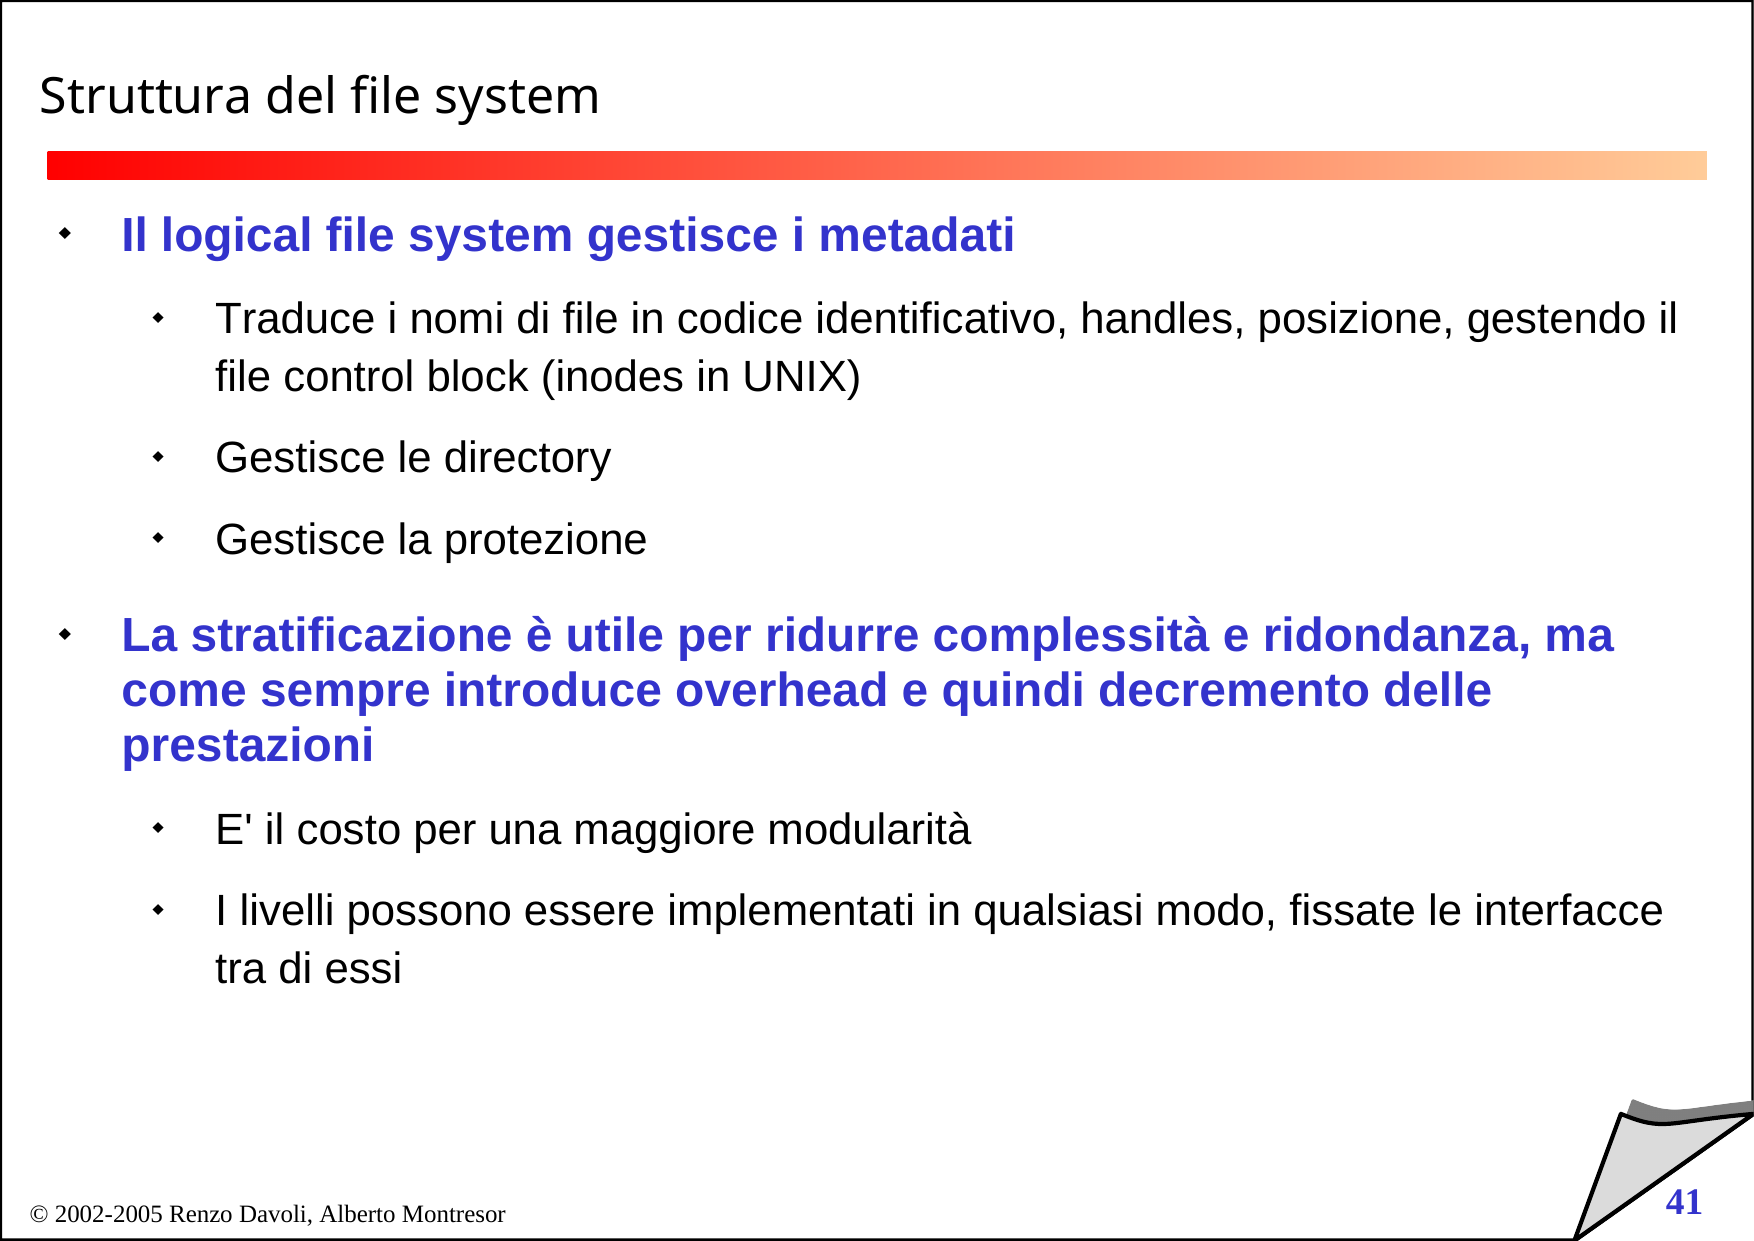

# Struttura del file system
Il logical file system gestisce i metadati
Traduce i nomi di file in codice identificativo, handles, posizione, gestendo il file control block (inodes in UNIX)
Gestisce le directory
Gestisce la protezione
La stratificazione è utile per ridurre complessità e ridondanza, ma come sempre introduce overhead e quindi decremento delle prestazioni
E' il costo per una maggiore modularità
I livelli possono essere implementati in qualsiasi modo, fissate le interfacce tra di essi